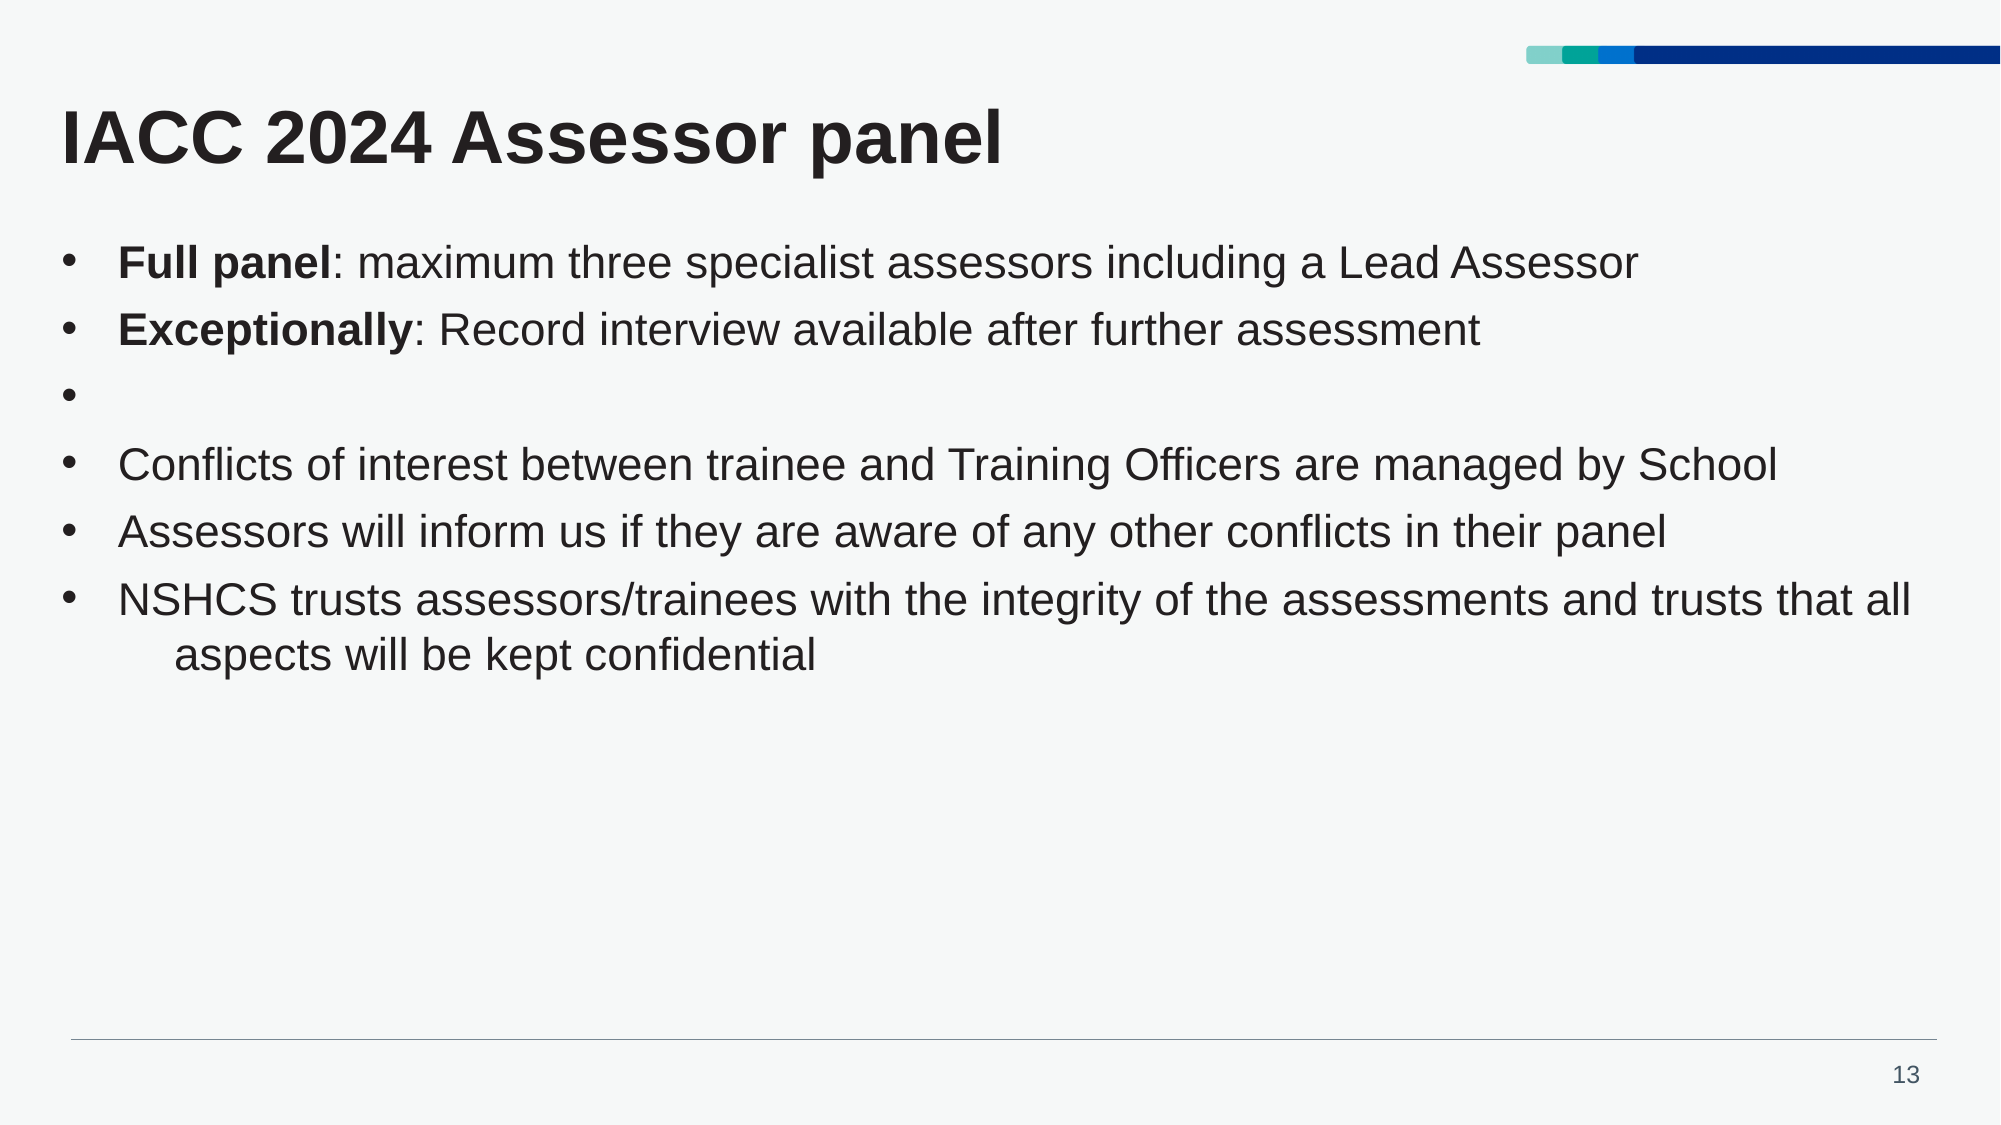

# IACC 2024 Assessor panel
Full panel: maximum three specialist assessors including a Lead Assessor
Exceptionally: Record interview available after further assessment
Conflicts of interest between trainee and Training Officers are managed by School
Assessors will inform us if they are aware of any other conflicts in their panel
NSHCS trusts assessors/trainees with the integrity of the assessments and trusts that all aspects will be kept confidential